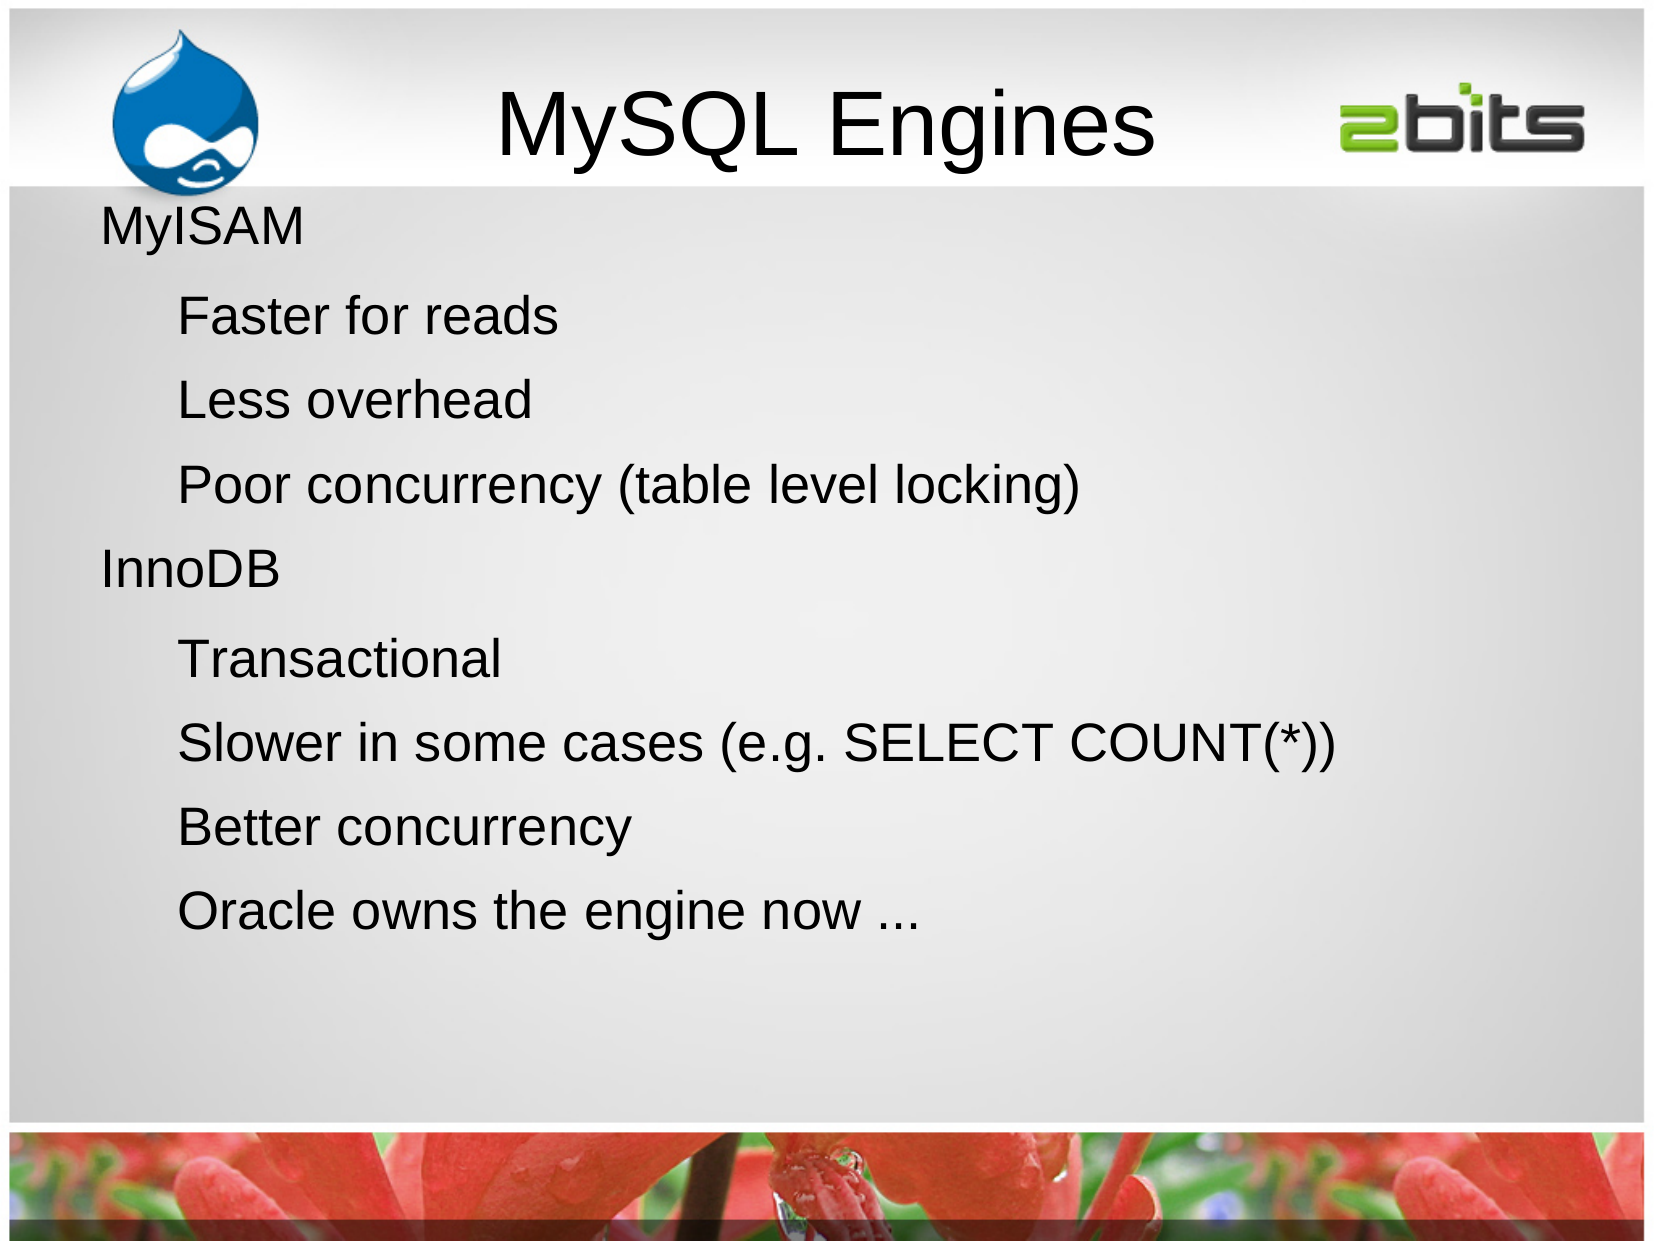

# MySQL Engines
MyISAM
Faster for reads
Less overhead
Poor concurrency (table level locking)
InnoDB
Transactional
Slower in some cases (e.g. SELECT COUNT(*))
Better concurrency
Oracle owns the engine now ...